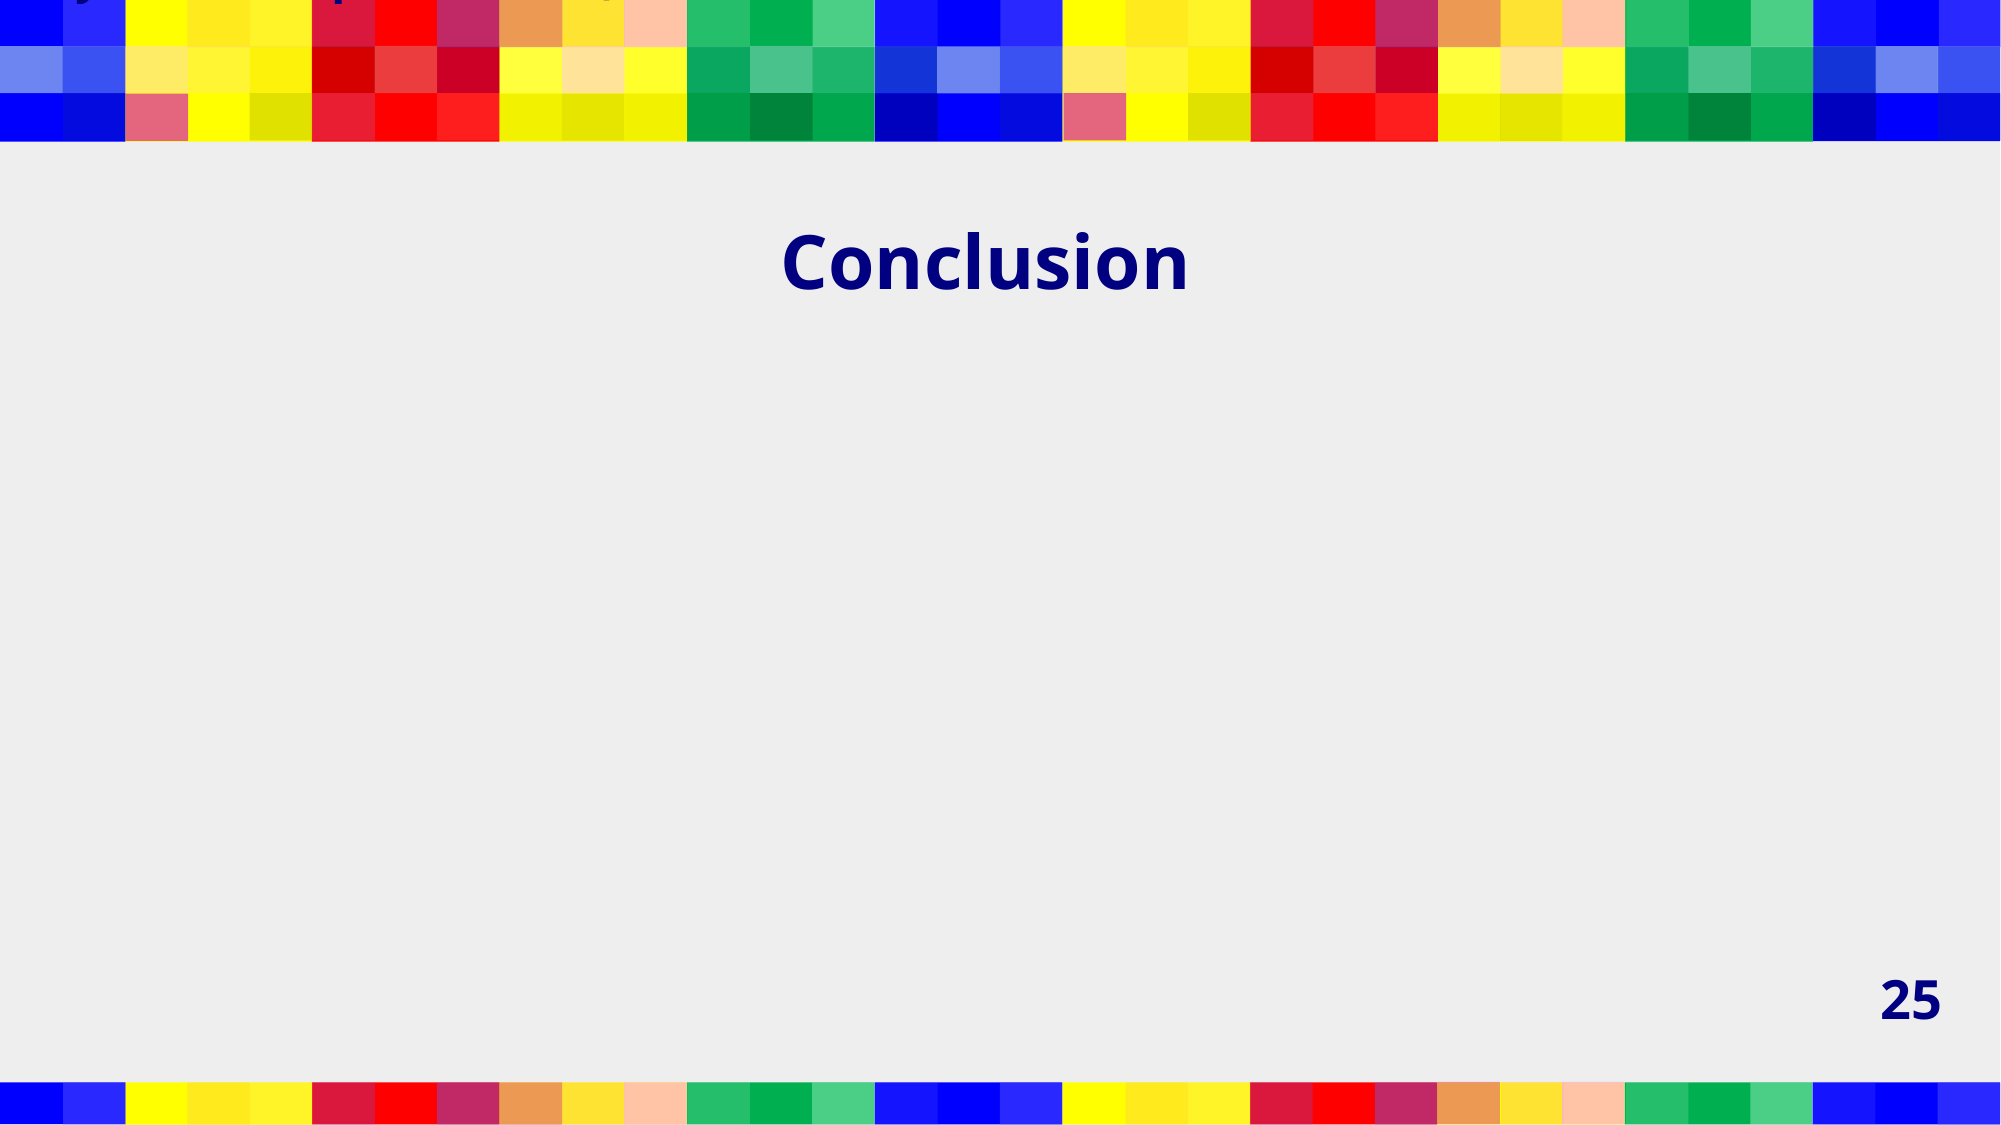

Conclusion
# - Créativité - Réalité virtuelle et augmentée : moyen d'intéraction actuel et futur crédible - Autre moyens d'intéractions et périphériques (contrôle par le mouvement des yeux, de la pensée, etc.)
25